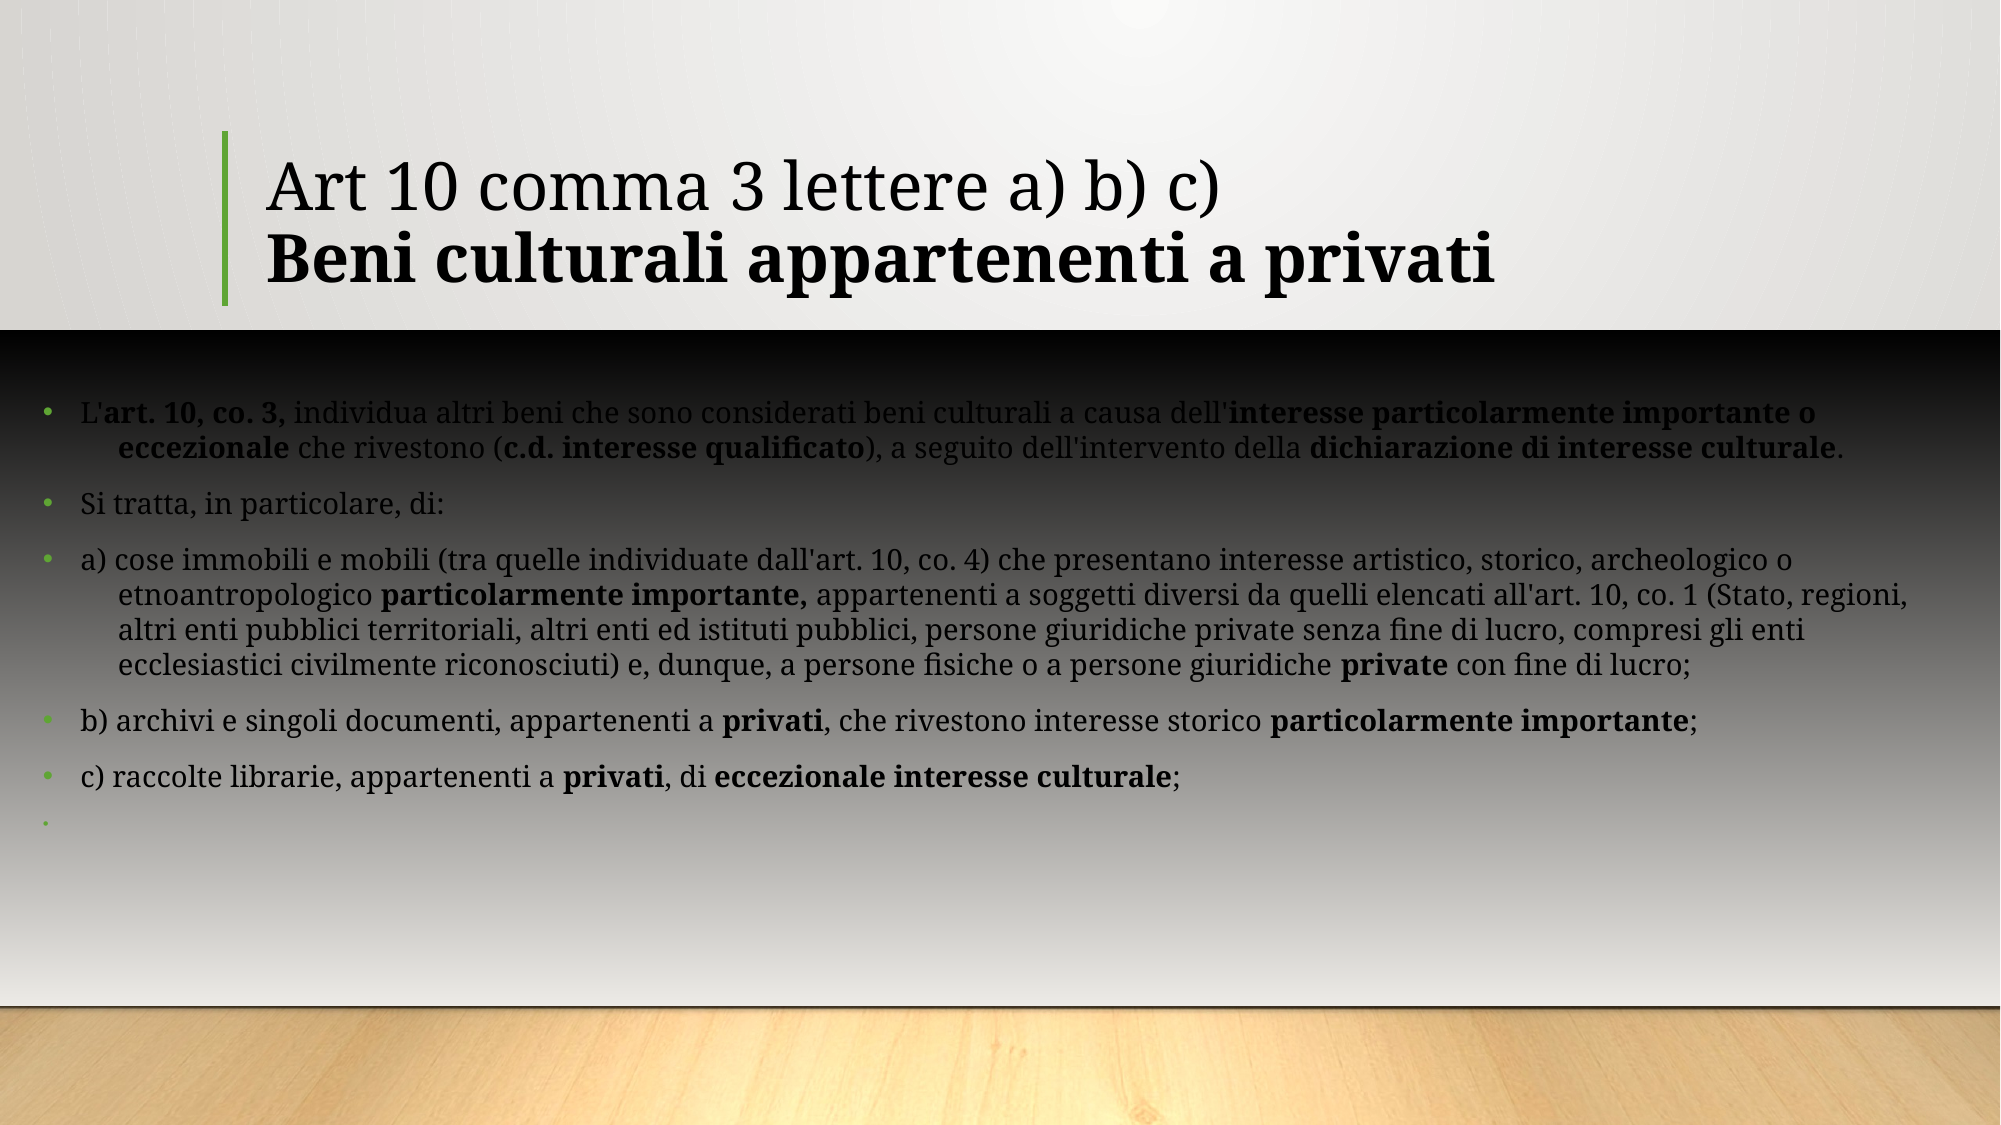

# Art 10 comma 3 lettere a) b) c) Beni culturali appartenenti a privati
L'art. 10, co. 3, individua altri beni che sono considerati beni culturali a causa dell'interesse particolarmente importante o eccezionale che rivestono (c.d. interesse qualificato), a seguito dell'intervento della dichiarazione di interesse culturale.
Si tratta, in particolare, di:
a) cose immobili e mobili (tra quelle individuate dall'art. 10, co. 4) che presentano interesse artistico, storico, archeologico o etnoantropologico particolarmente importante, appartenenti a soggetti diversi da quelli elencati all'art. 10, co. 1 (Stato, regioni, altri enti pubblici territoriali, altri enti ed istituti pubblici, persone giuridiche private senza fine di lucro, compresi gli enti ecclesiastici civilmente riconosciuti) e, dunque, a persone fisiche o a persone giuridiche private con fine di lucro;
b) archivi e singoli documenti, appartenenti a privati, che rivestono interesse storico particolarmente importante;
c) raccolte librarie, appartenenti a privati, di eccezionale interesse culturale;